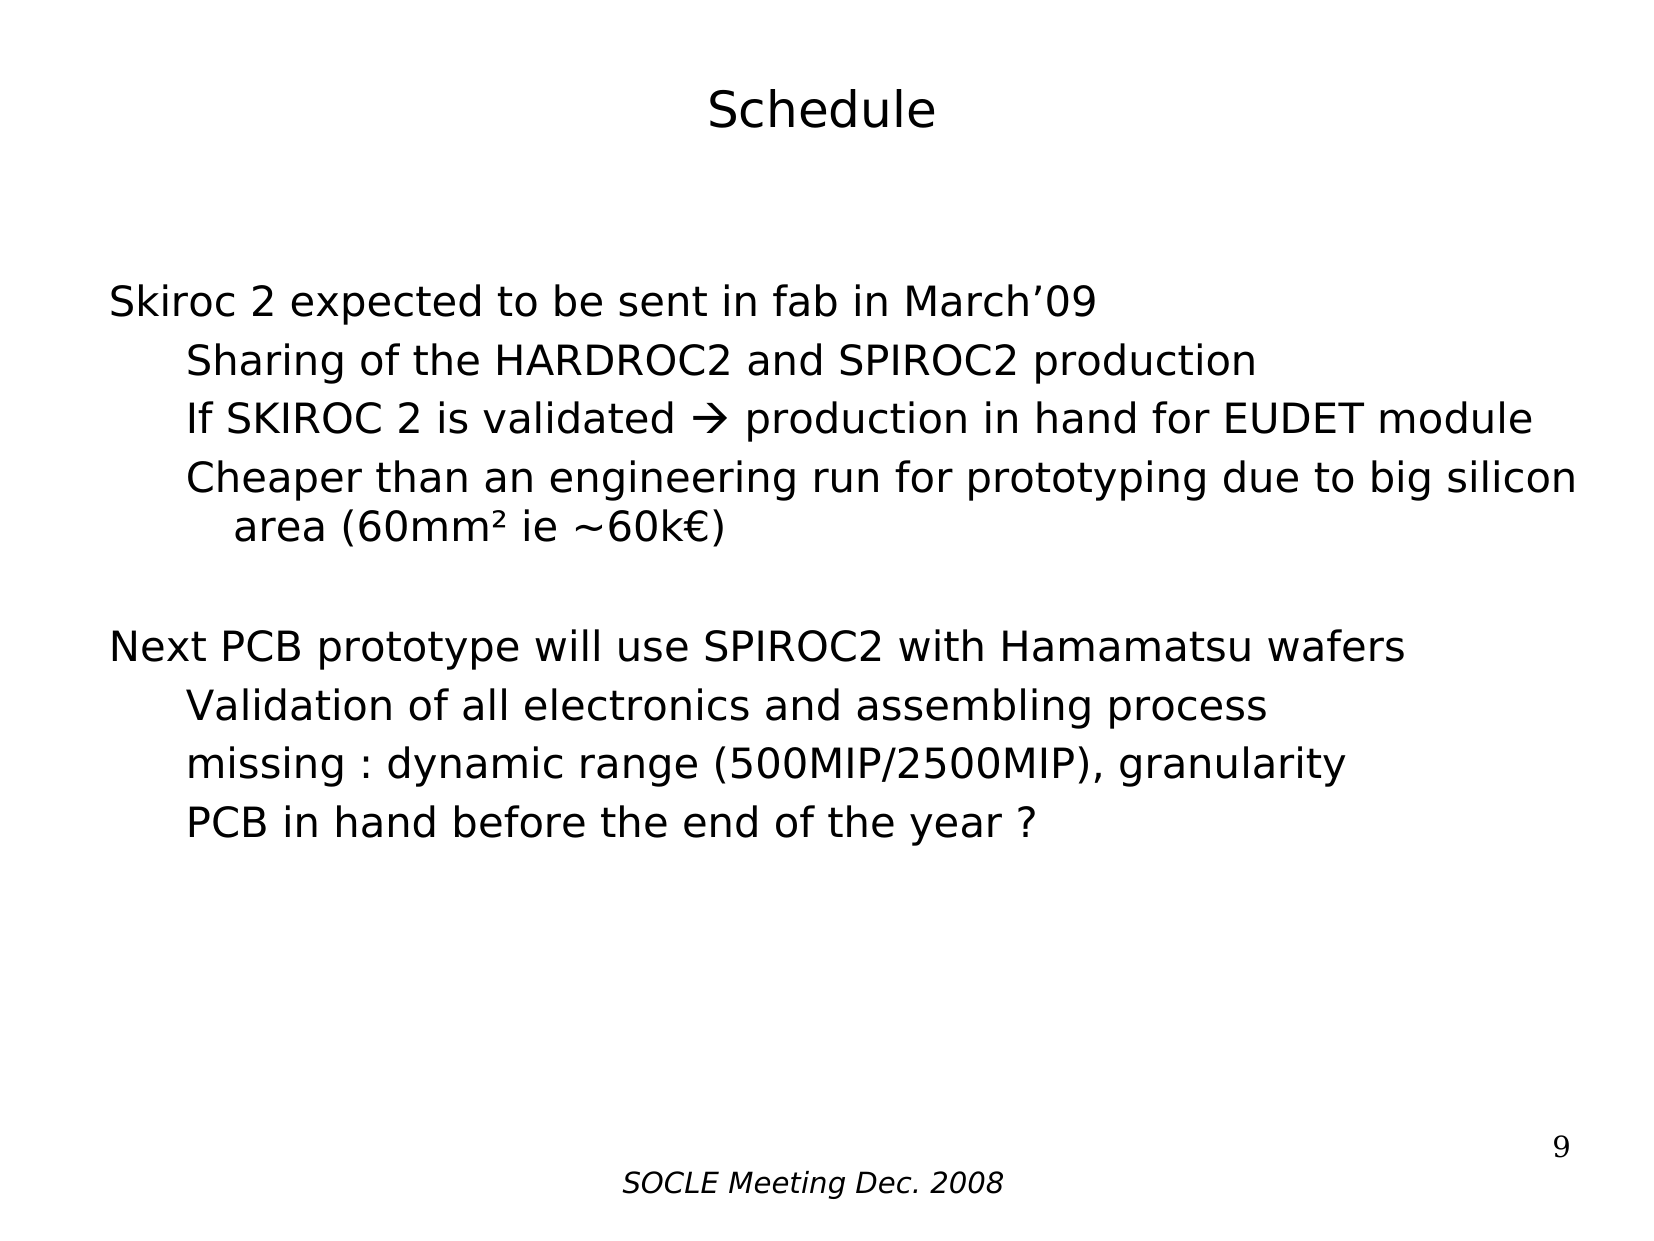

# Schedule
Skiroc 2 expected to be sent in fab in March’09
Sharing of the HARDROC2 and SPIROC2 production
If SKIROC 2 is validated  production in hand for EUDET module
Cheaper than an engineering run for prototyping due to big silicon area (60mm² ie ~60k€)
Next PCB prototype will use SPIROC2 with Hamamatsu wafers
Validation of all electronics and assembling process
missing : dynamic range (500MIP/2500MIP), granularity
PCB in hand before the end of the year ?
9